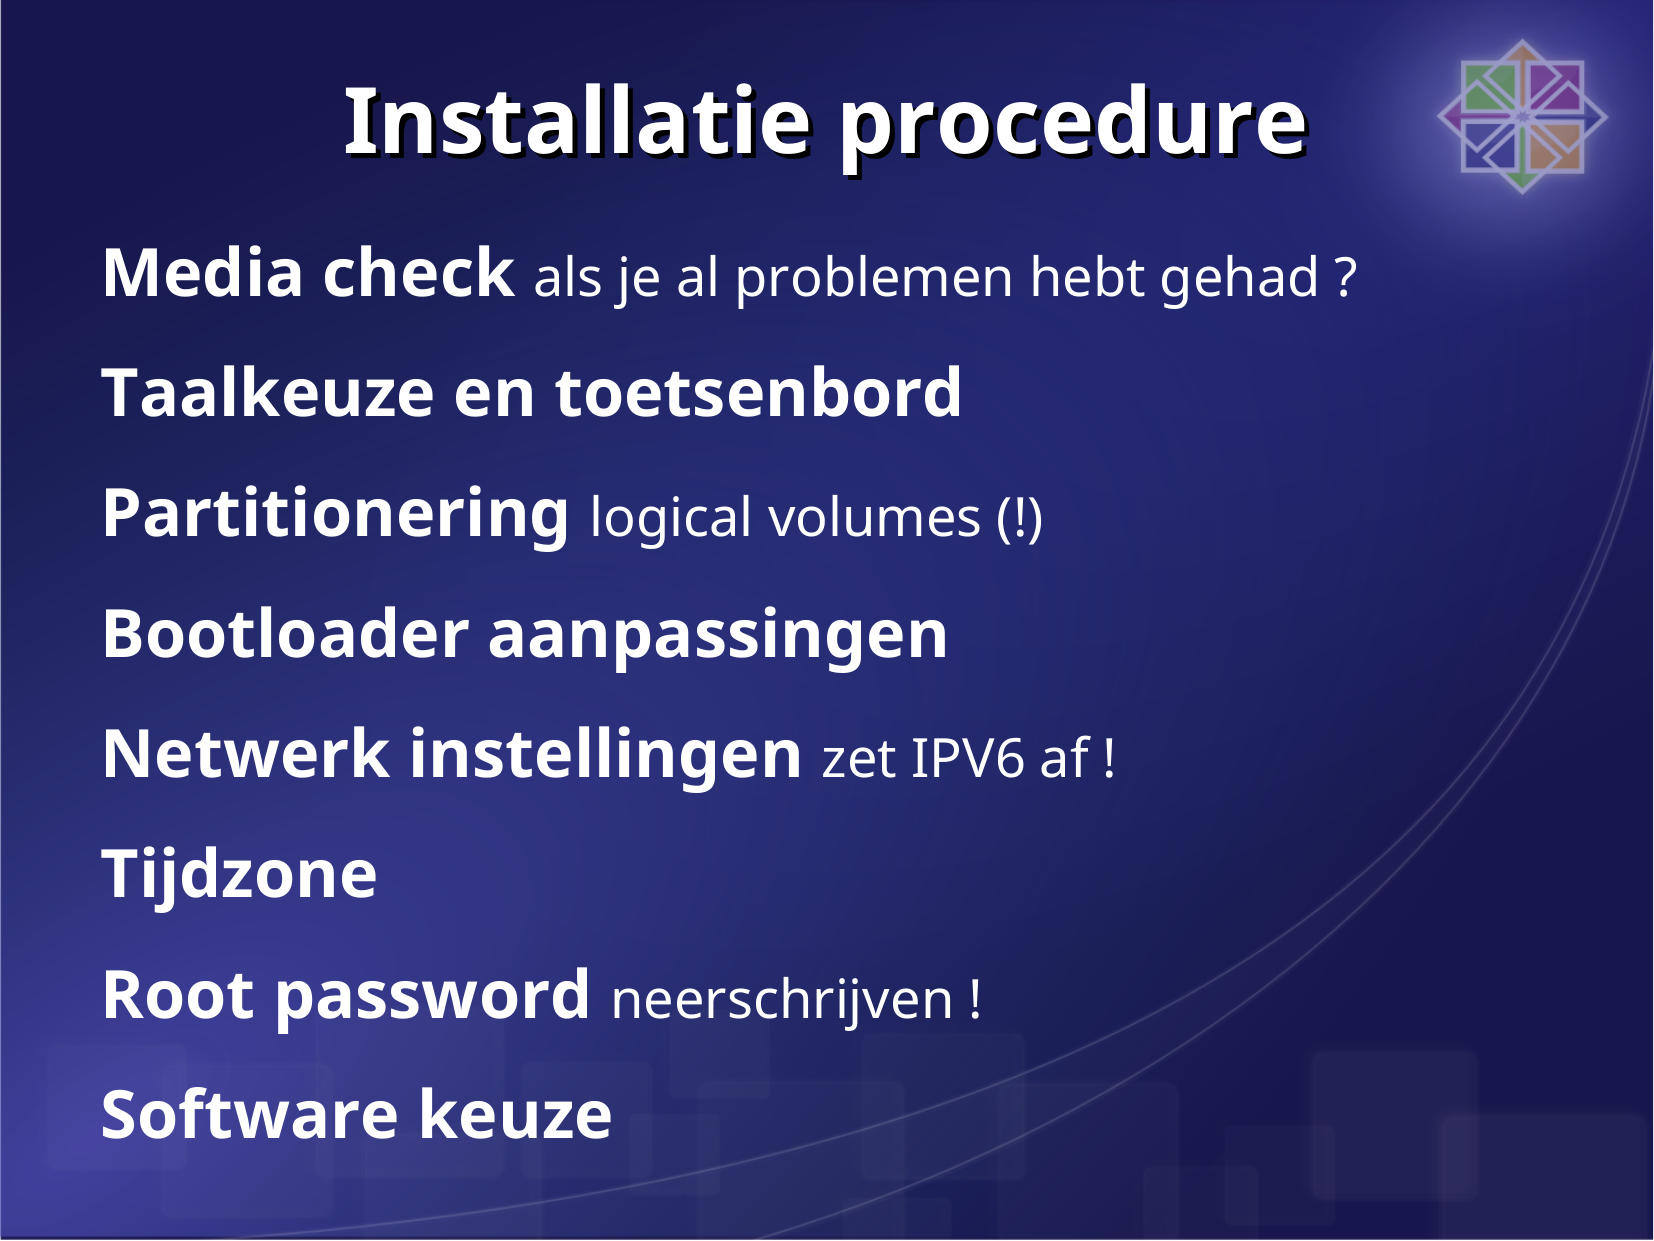

# Installatie procedure
Media check als je al problemen hebt gehad ?
Taalkeuze en toetsenbord
Partitionering logical volumes (!)
Bootloader aanpassingen
Netwerk instellingen zet IPV6 af !
Tijdzone
Root password neerschrijven !
Software keuze